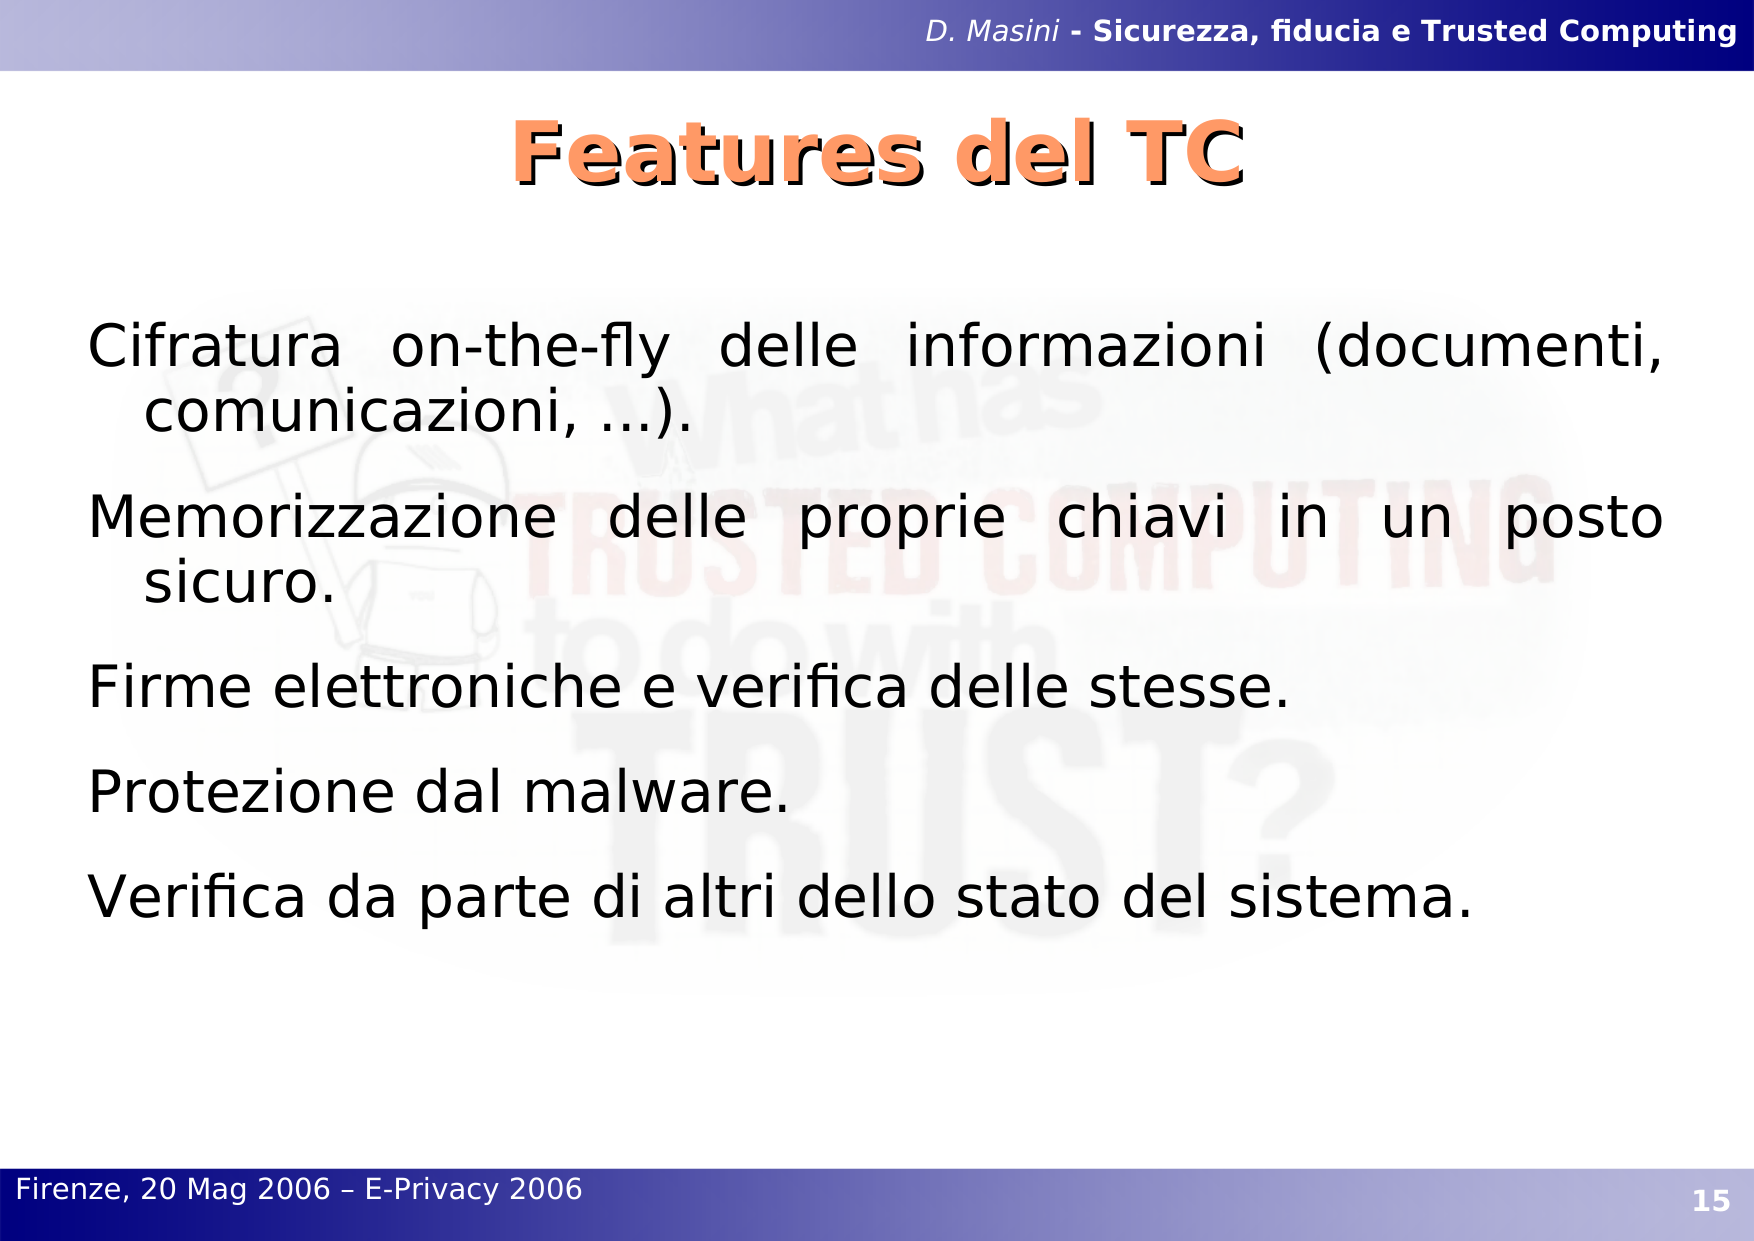

D. Masini - Sicurezza, fiducia e Trusted Computing
# Features del TC
Cifratura on-the-fly delle informazioni (documenti, comunicazioni, ...).
Memorizzazione delle proprie chiavi in un posto sicuro.
Firme elettroniche e verifica delle stesse.
Protezione dal malware.
Verifica da parte di altri dello stato del sistema.
Firenze, 20 Mag 2006 – E-Privacy 2006